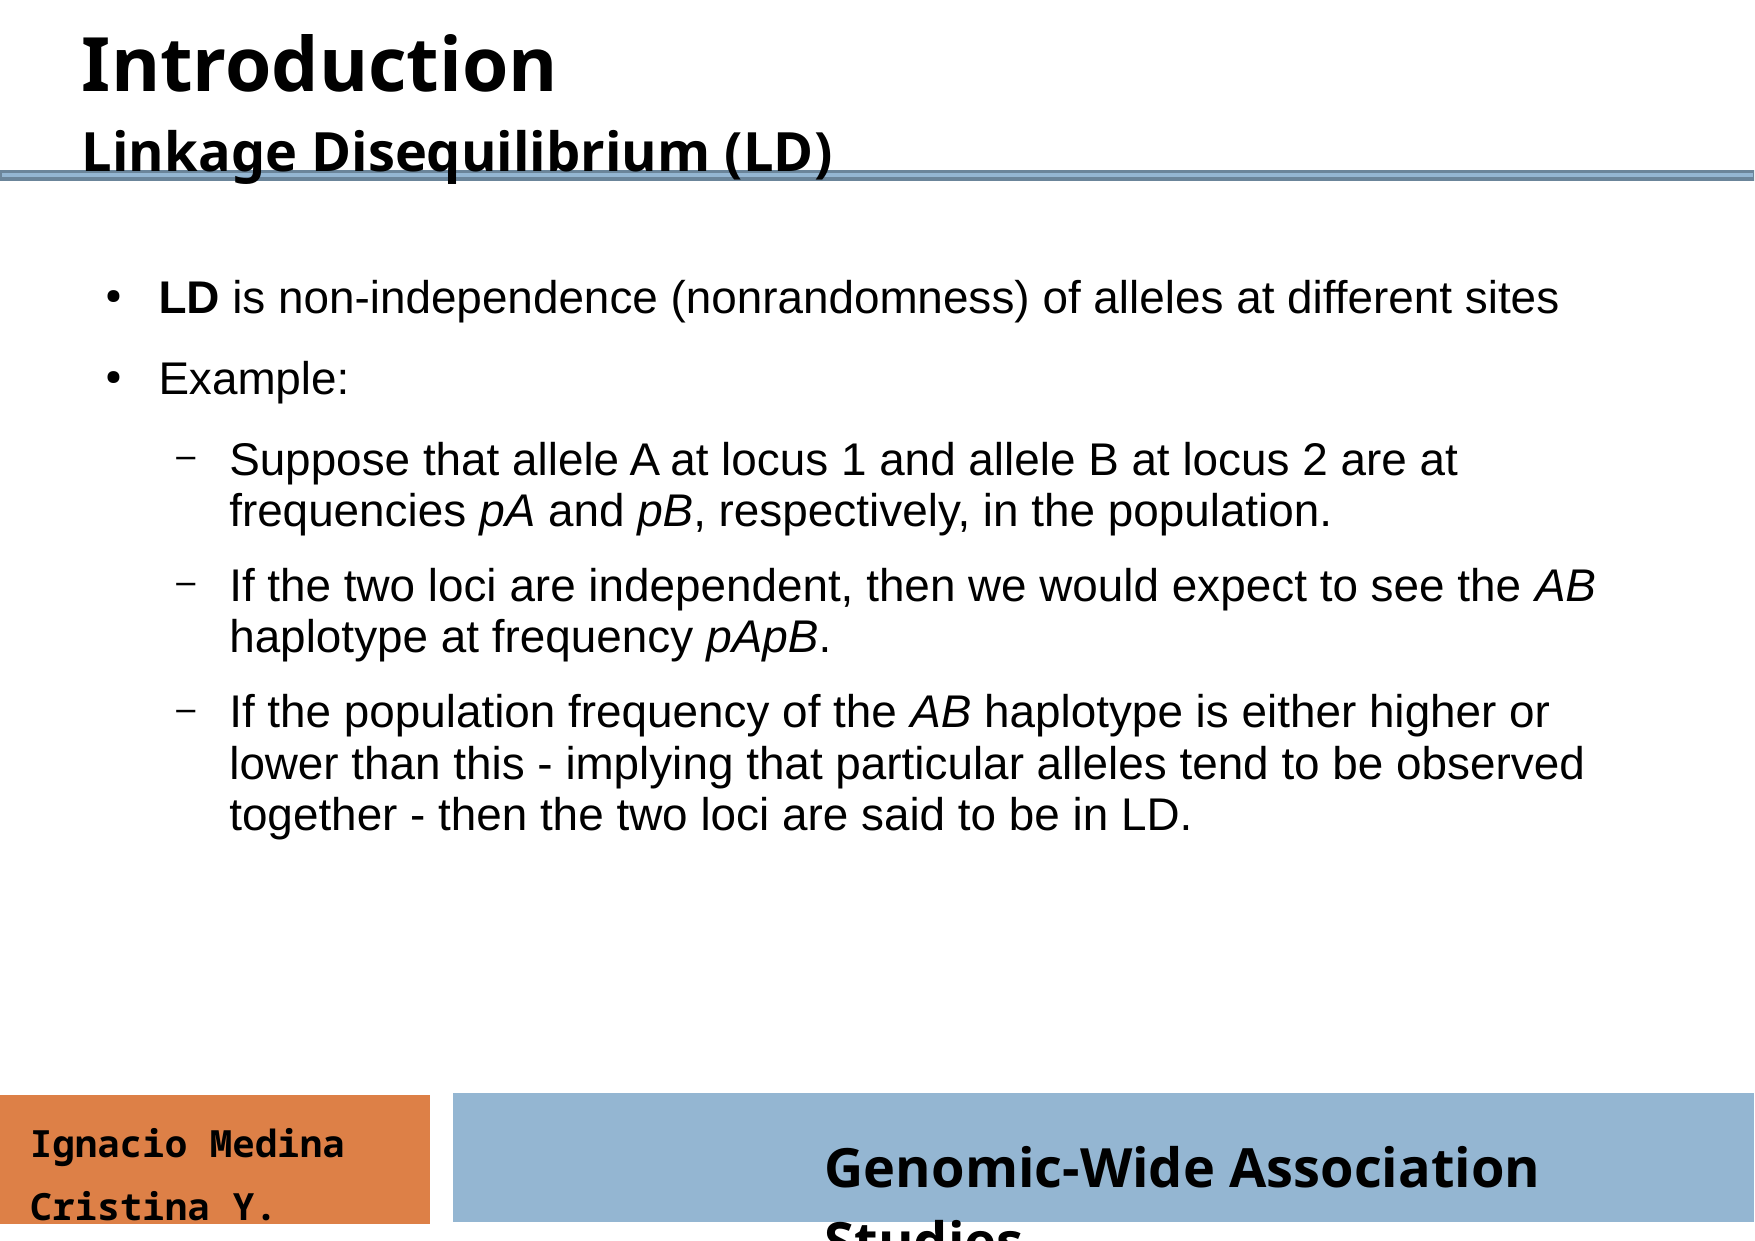

Introduction
Linkage Disequilibrium (LD)
# LD is non-independence (nonrandomness) of alleles at different sites
Example:
Suppose that allele A at locus 1 and allele B at locus 2 are at frequencies pA and pB, respectively, in the population.
If the two loci are independent, then we would expect to see the AB haplotype at frequency pApB.
If the population frequency of the AB haplotype is either higher or lower than this - implying that particular alleles tend to be observed together - then the two loci are said to be in LD.
Ignacio Medina
Cristina Y. González
Genomic-Wide Association Studies